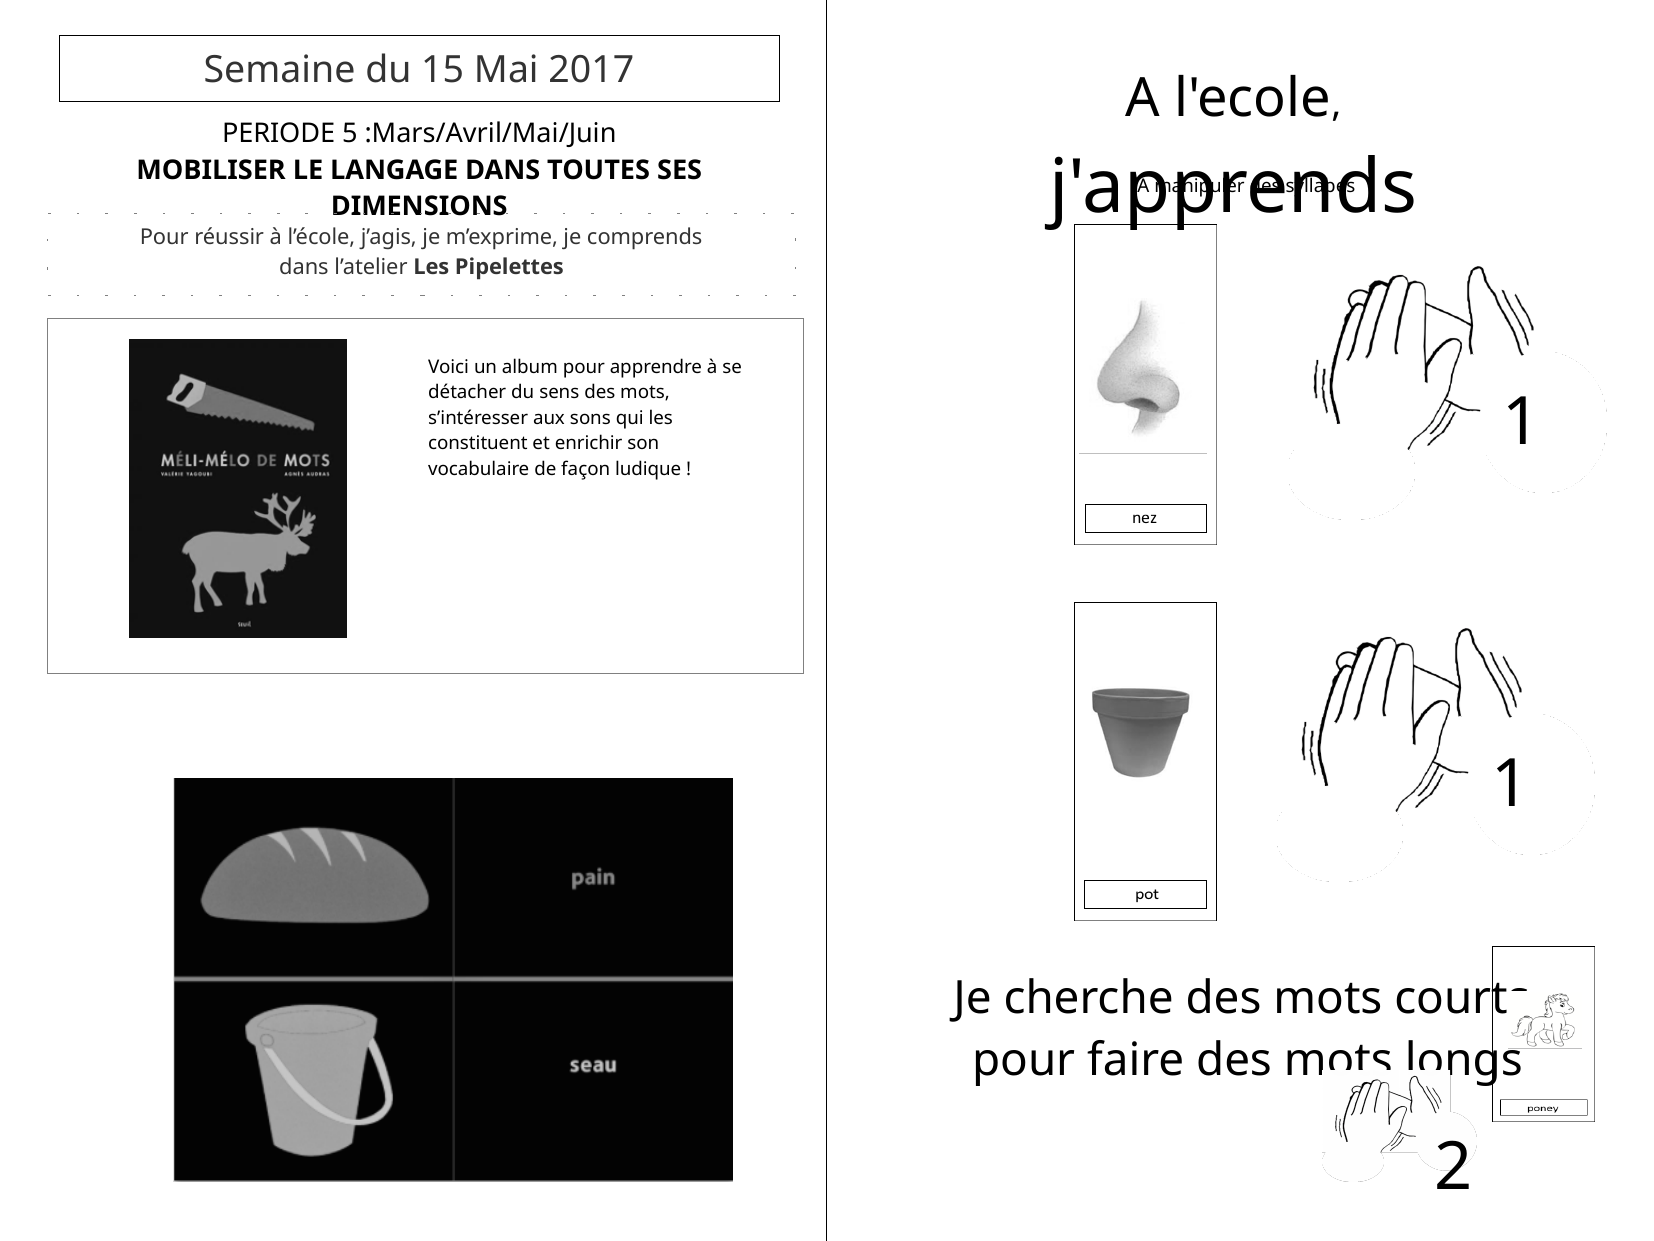

Semaine du 15 Mai 2017
A l'ecole, j'apprends
PERIODE 5 :Mars/Avril/Mai/Juin
MOBILISER LE LANGAGE DANS TOUTES SES DIMENSIONS
A manipuler des syllabes
Pour réussir à l’école, j’agis, je m’exprime, je comprends
dans l’atelier Les Pipelettes
Voici un album pour apprendre à se détacher du sens des mots, s’intéresser aux sons qui les constituent et enrichir son vocabulaire de façon ludique !
1
1
Je cherche des mots courts
 pour faire des mots longs
2